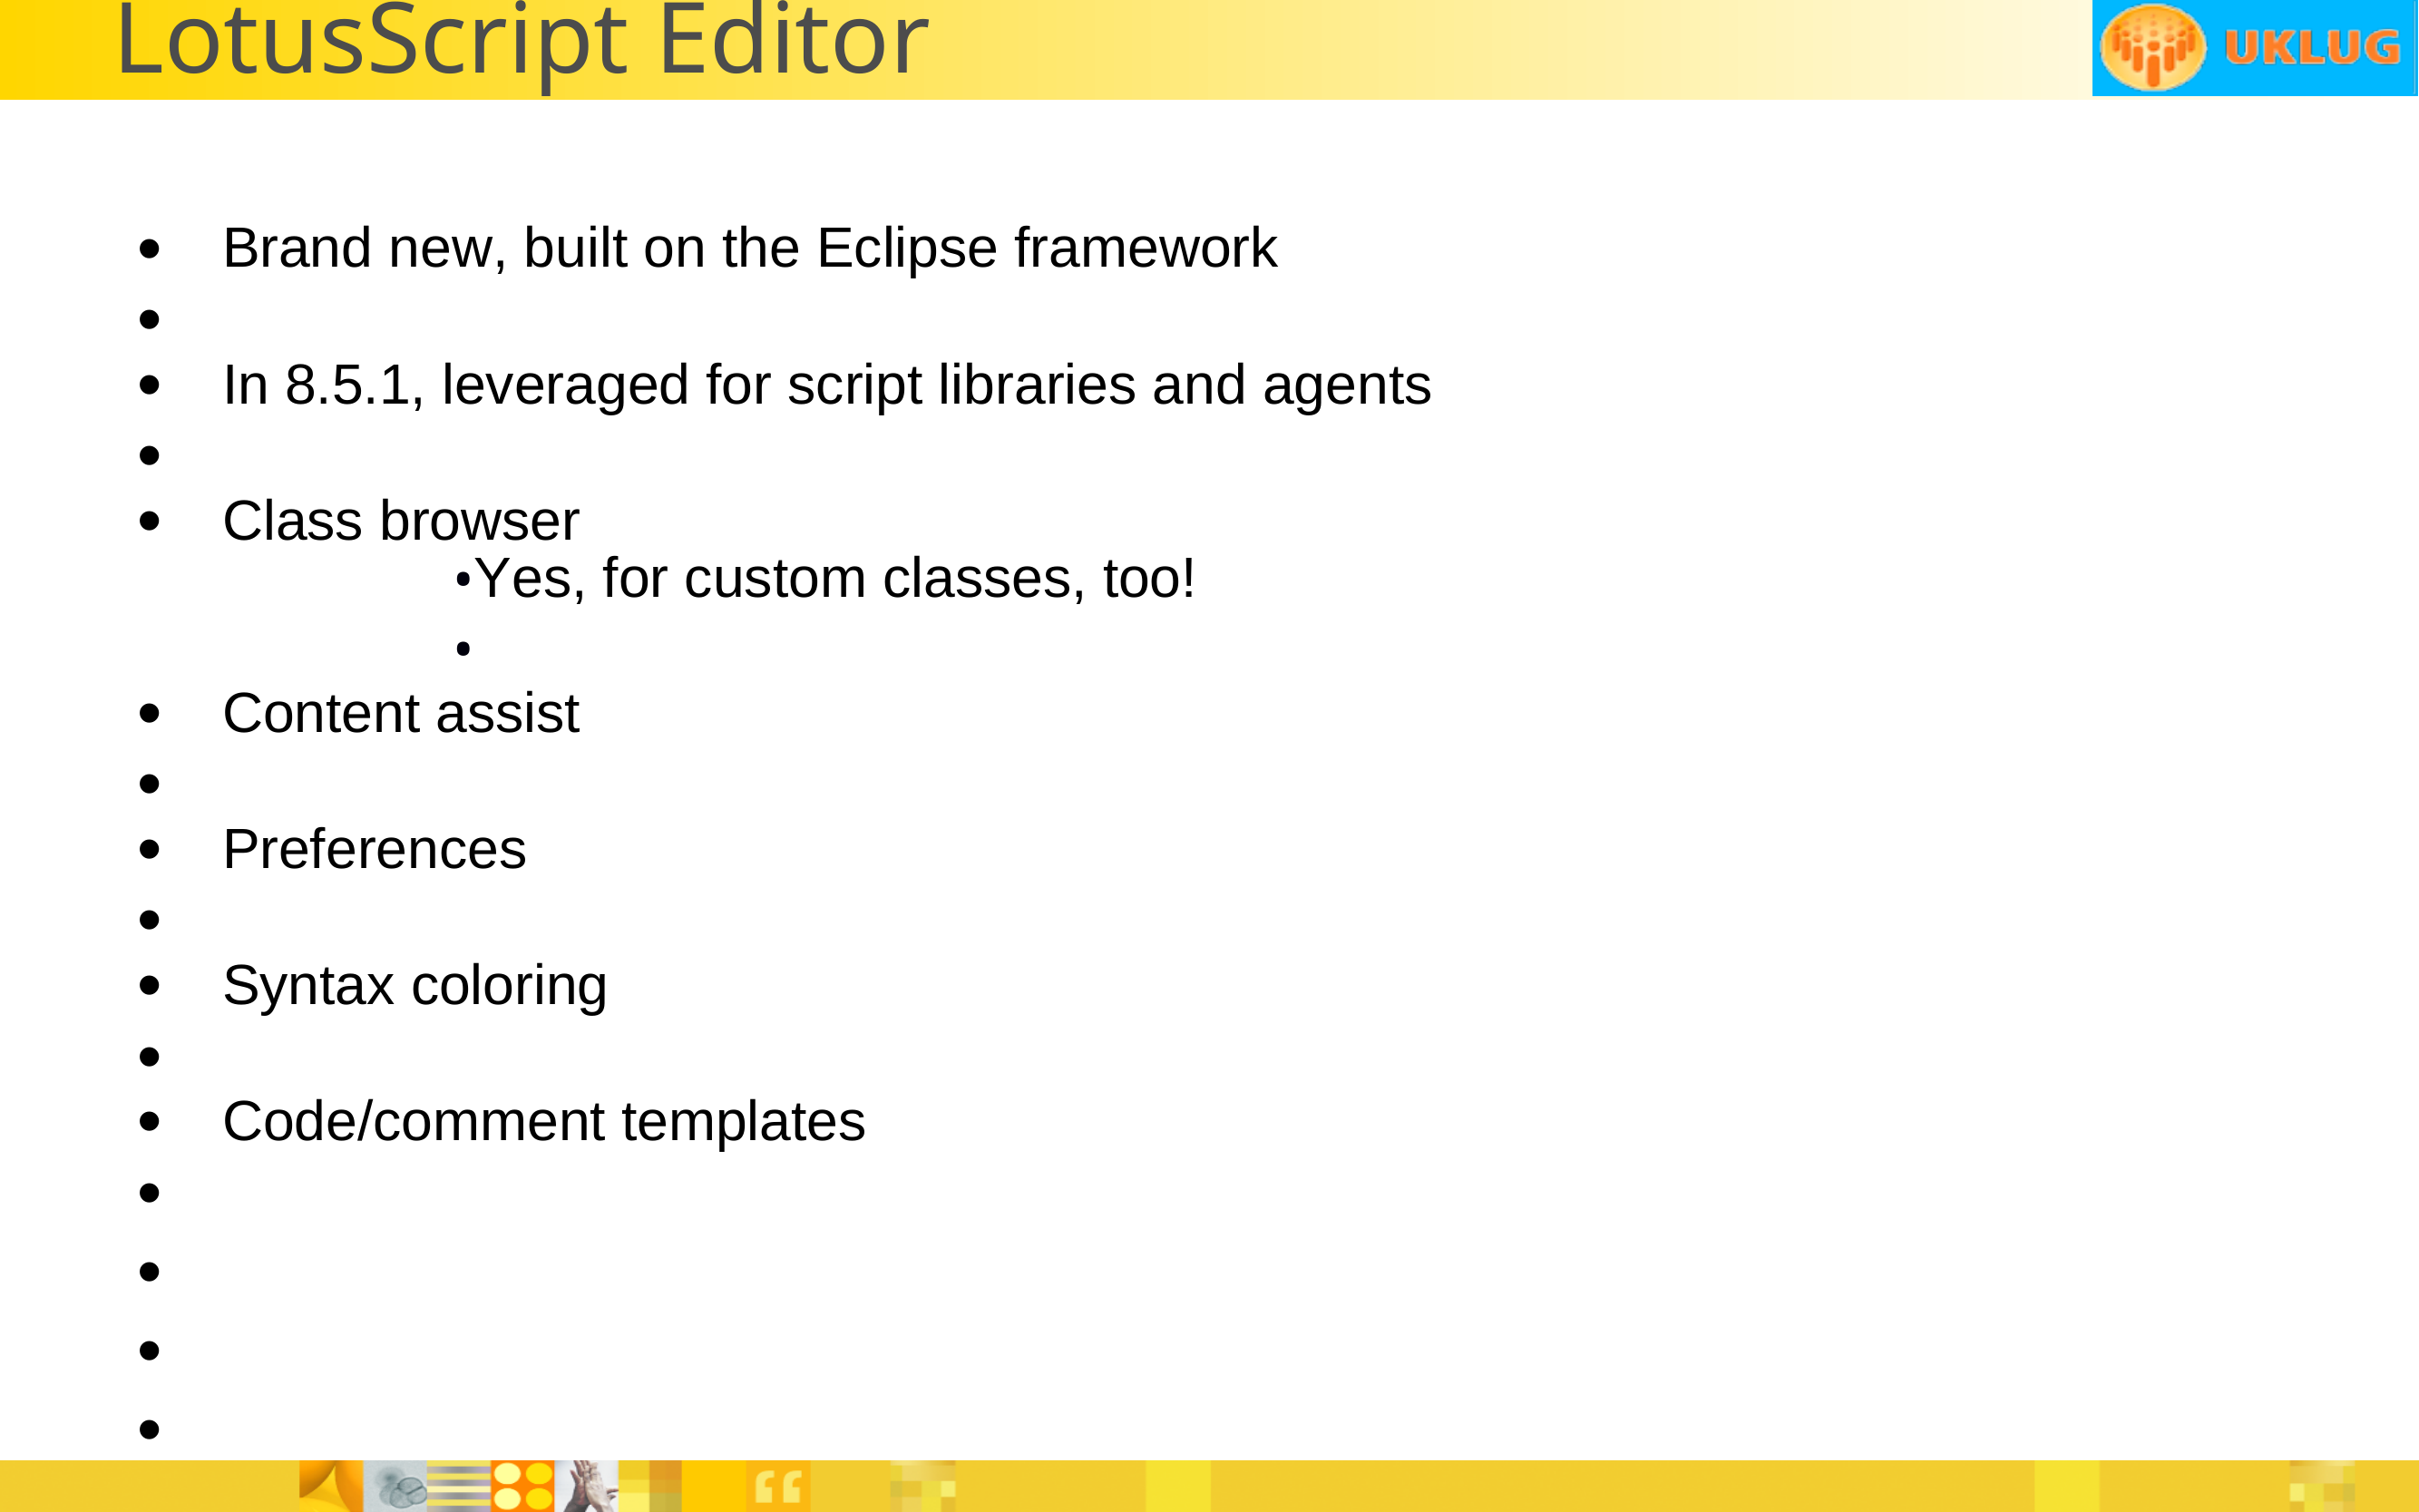

# LotusScript Editor
Brand new, built on the Eclipse framework
In 8.5.1, leveraged for script libraries and agents
Class browser
Yes, for custom classes, too!
Content assist
Preferences
Syntax coloring
Code/comment templates